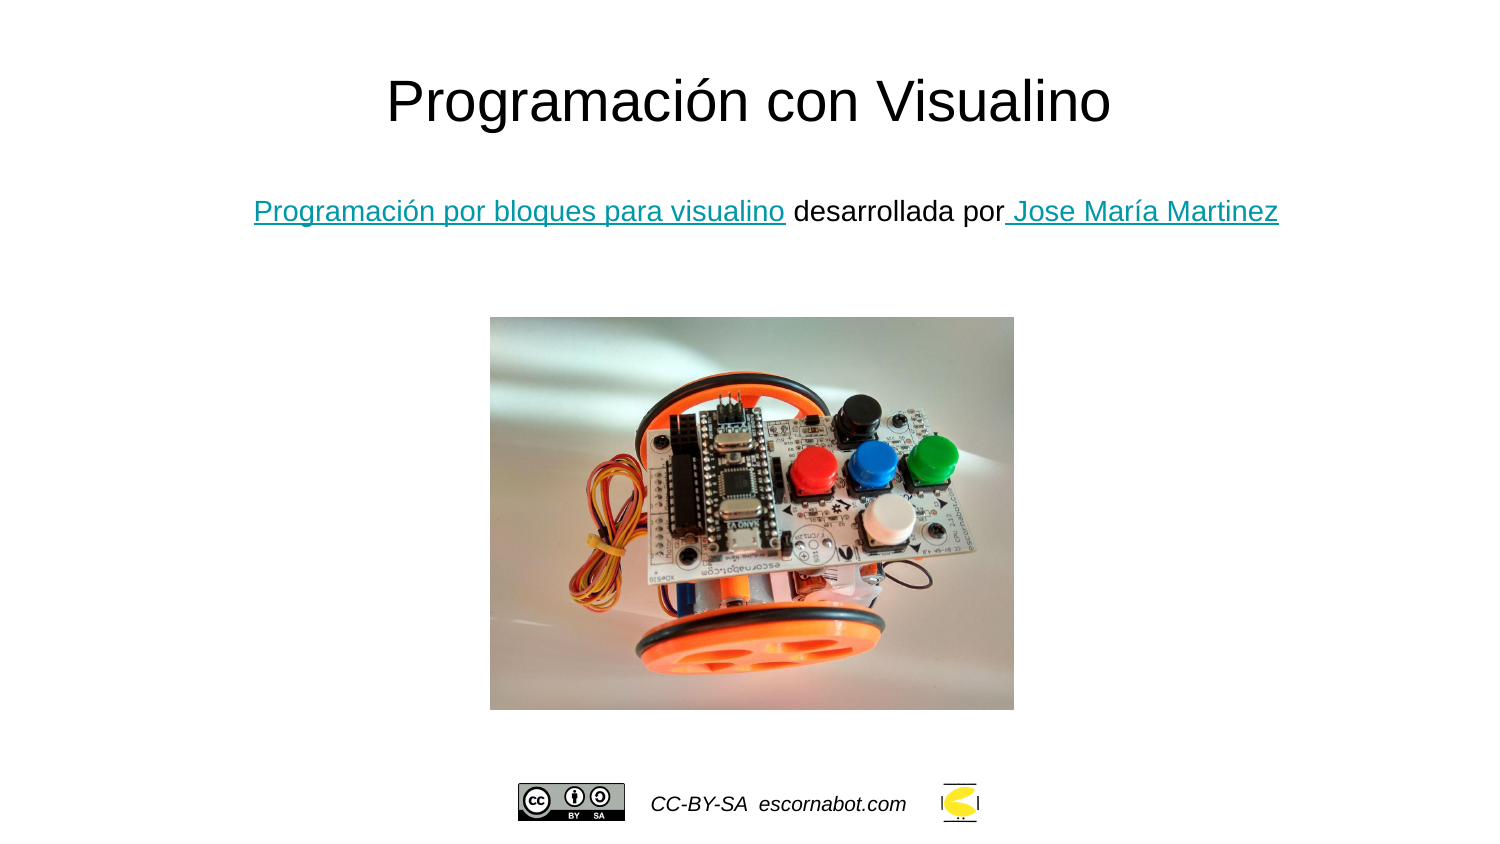

# Programación con Visualino
Programación por bloques para visualino desarrollada por Jose María Martinez
CC-BY-SA escornabot.com